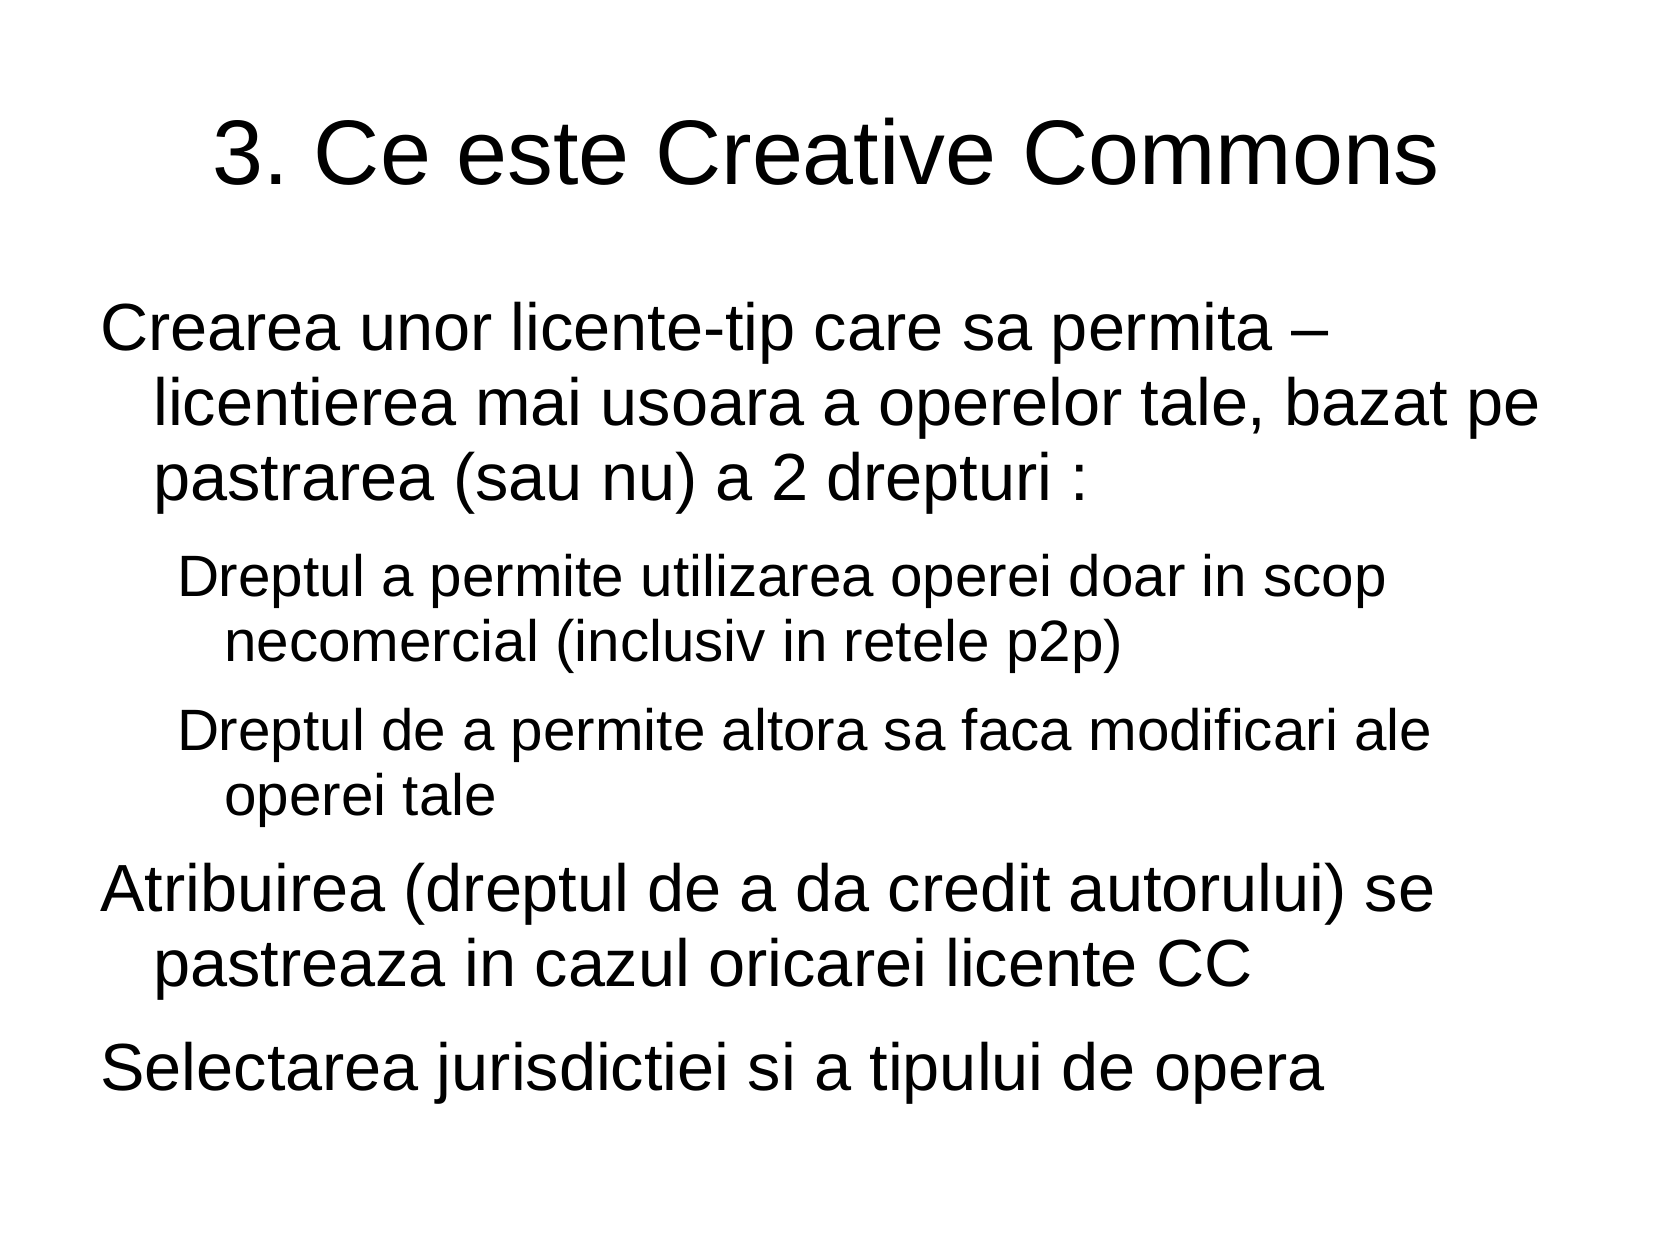

# 3. Ce este Creative Commons
Crearea unor licente-tip care sa permita – licentierea mai usoara a operelor tale, bazat pe pastrarea (sau nu) a 2 drepturi :
Dreptul a permite utilizarea operei doar in scop necomercial (inclusiv in retele p2p)
Dreptul de a permite altora sa faca modificari ale operei tale
Atribuirea (dreptul de a da credit autorului) se pastreaza in cazul oricarei licente CC
Selectarea jurisdictiei si a tipului de opera